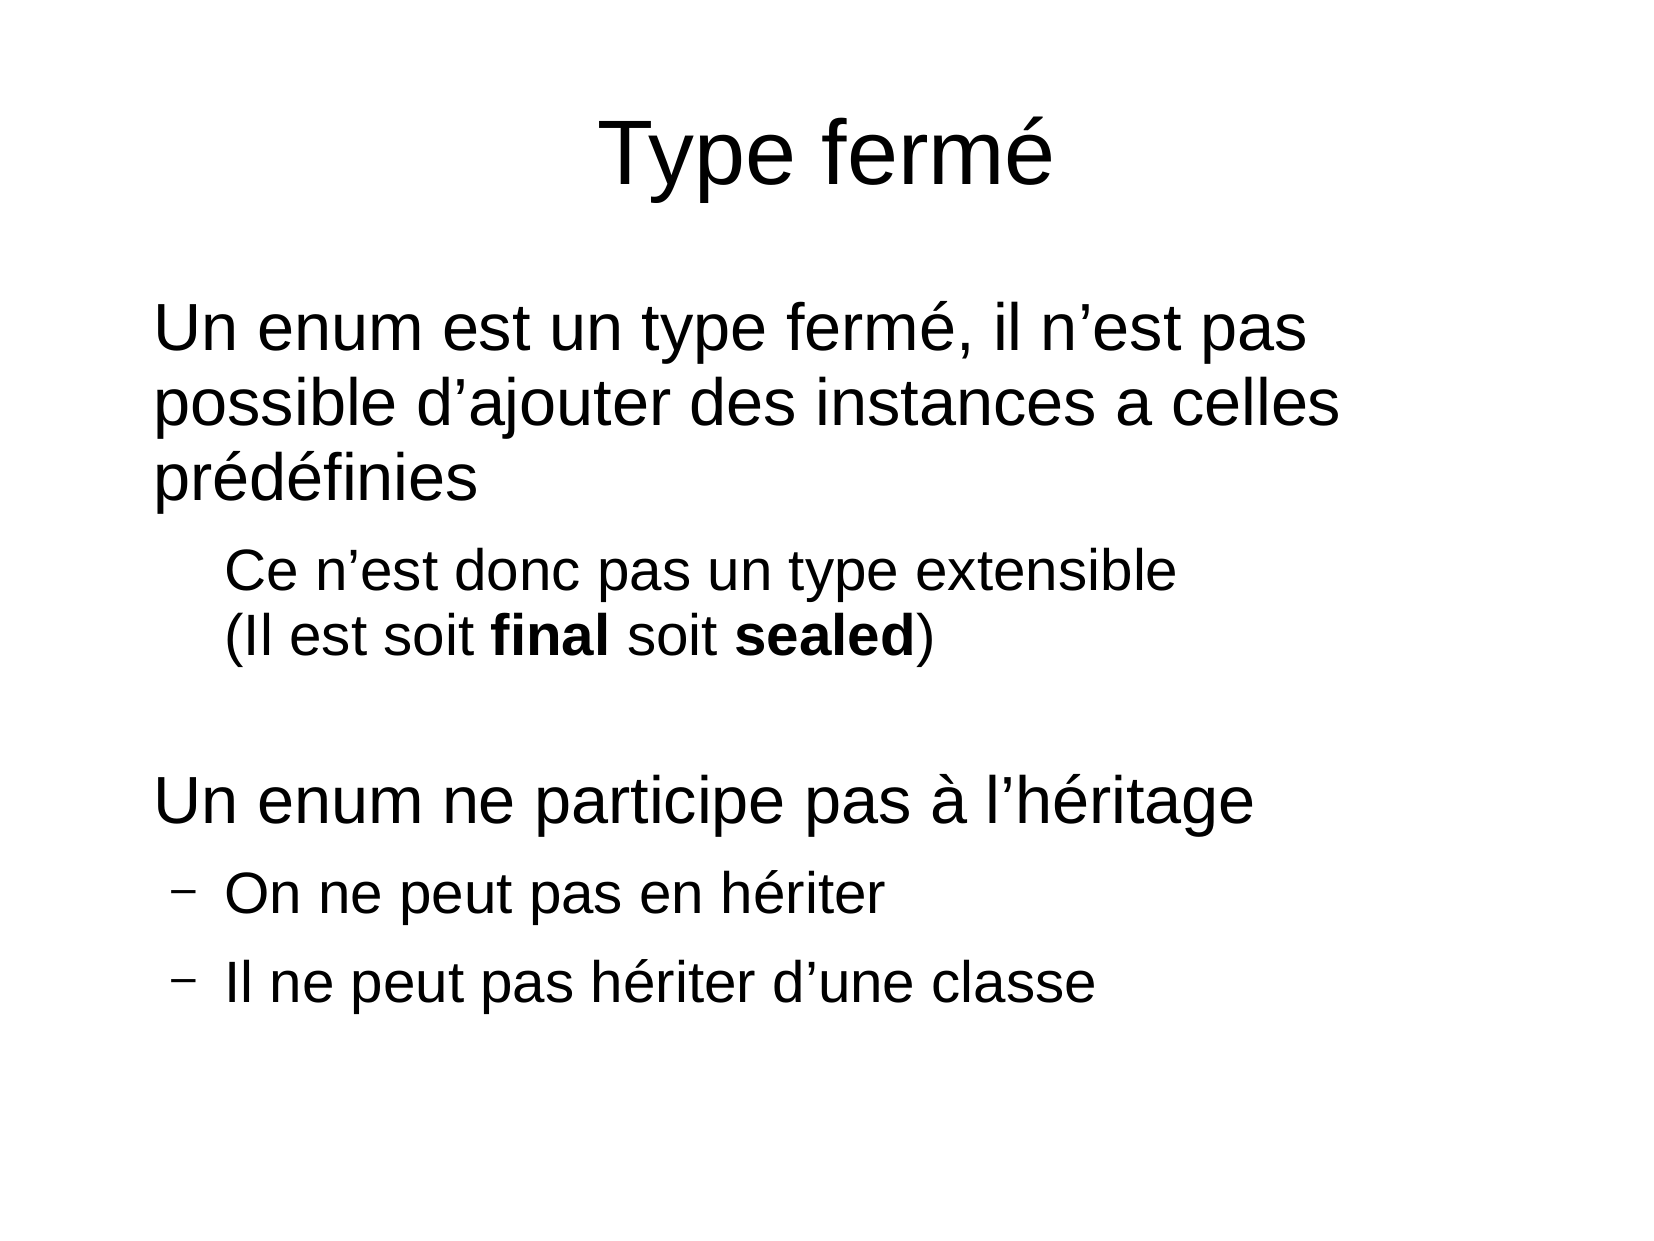

# Type fermé
Un enum est un type fermé, il n’est pas possible d’ajouter des instances a celles prédéfinies
Ce n’est donc pas un type extensible
(Il est soit final soit sealed)
Un enum ne participe pas à l’héritage
On ne peut pas en hériter
Il ne peut pas hériter d’une classe